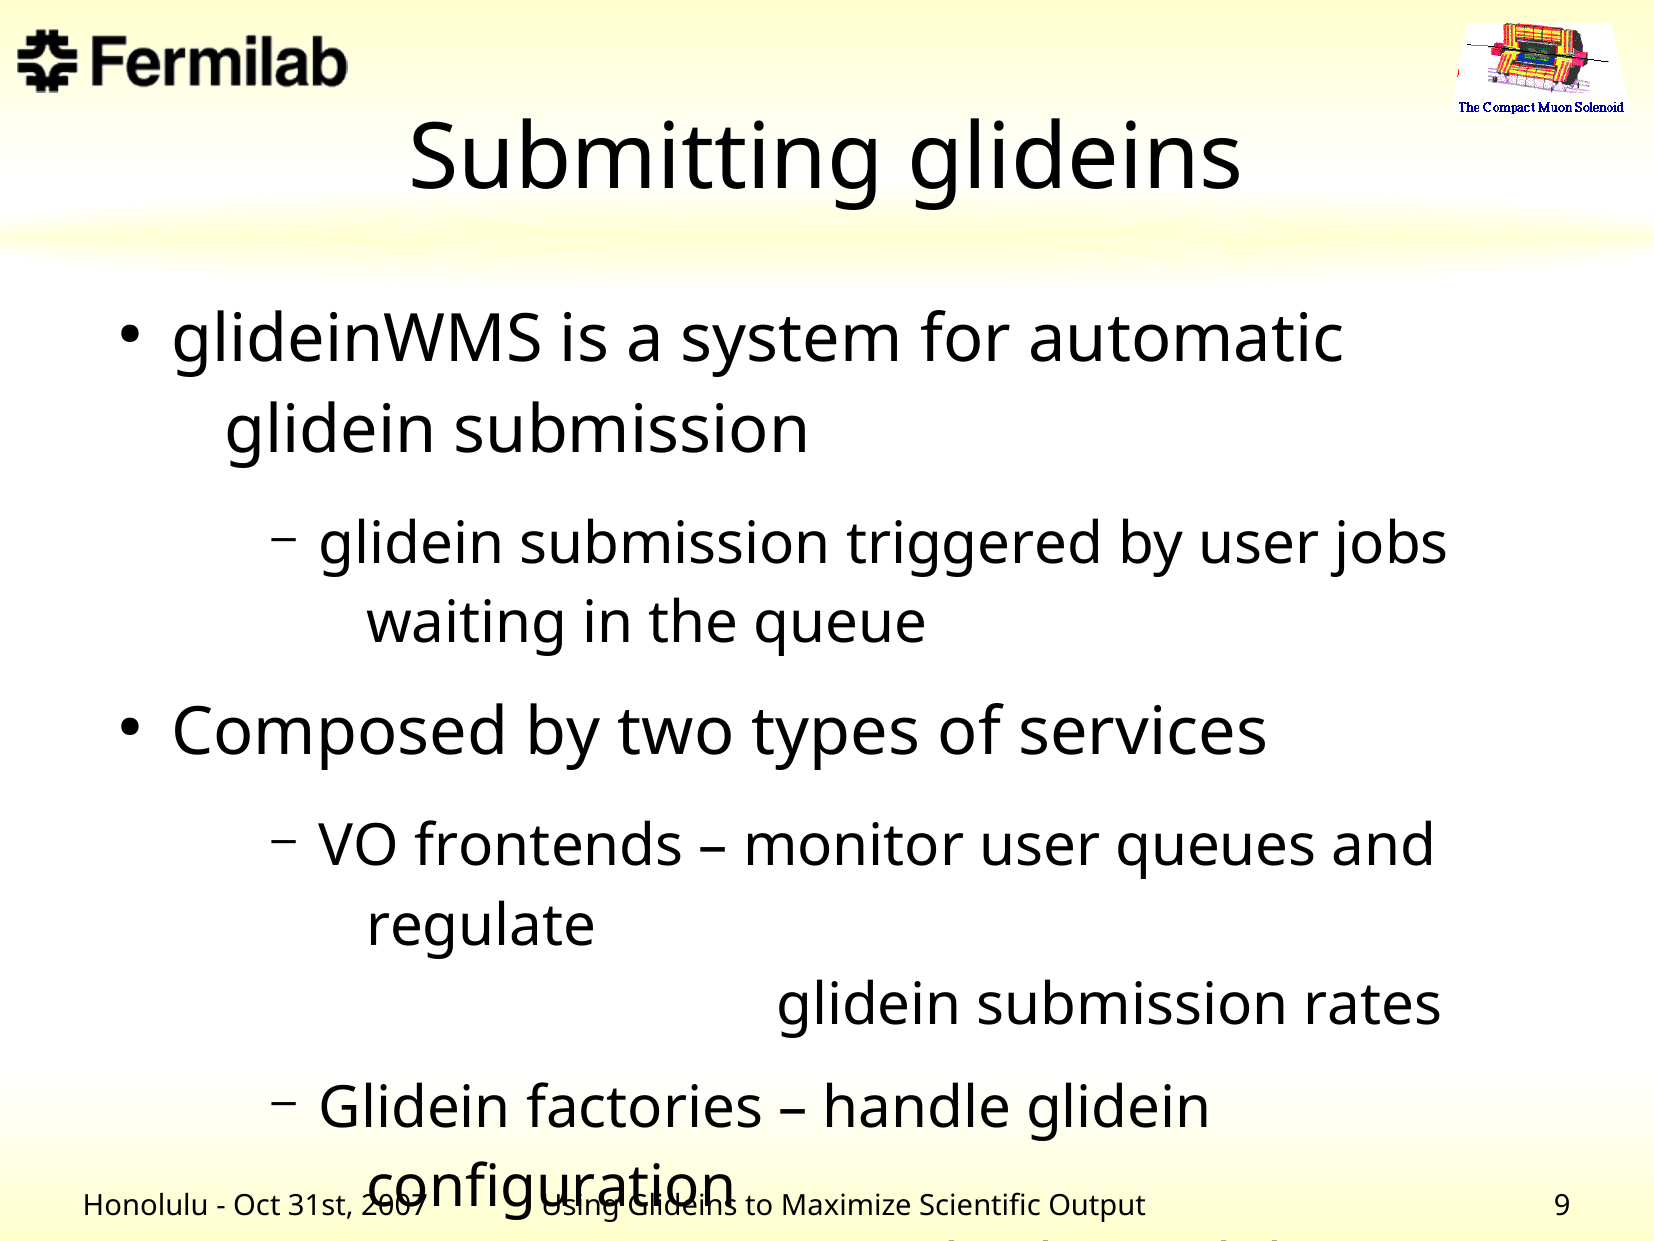

# Submitting glideins
glideinWMS is a system for automatic glidein submission
glidein submission triggered by user jobs waiting in the queue
Composed by two types of services
VO frontends – monitor user queues and regulate
	glidein submission rates
Glidein factories – handle glidein configuration
	and submit glideins
Uses condor collector as a glue
Using Glideins to Maximize Scientific Output
Honolulu - Oct 31st, 2007
9